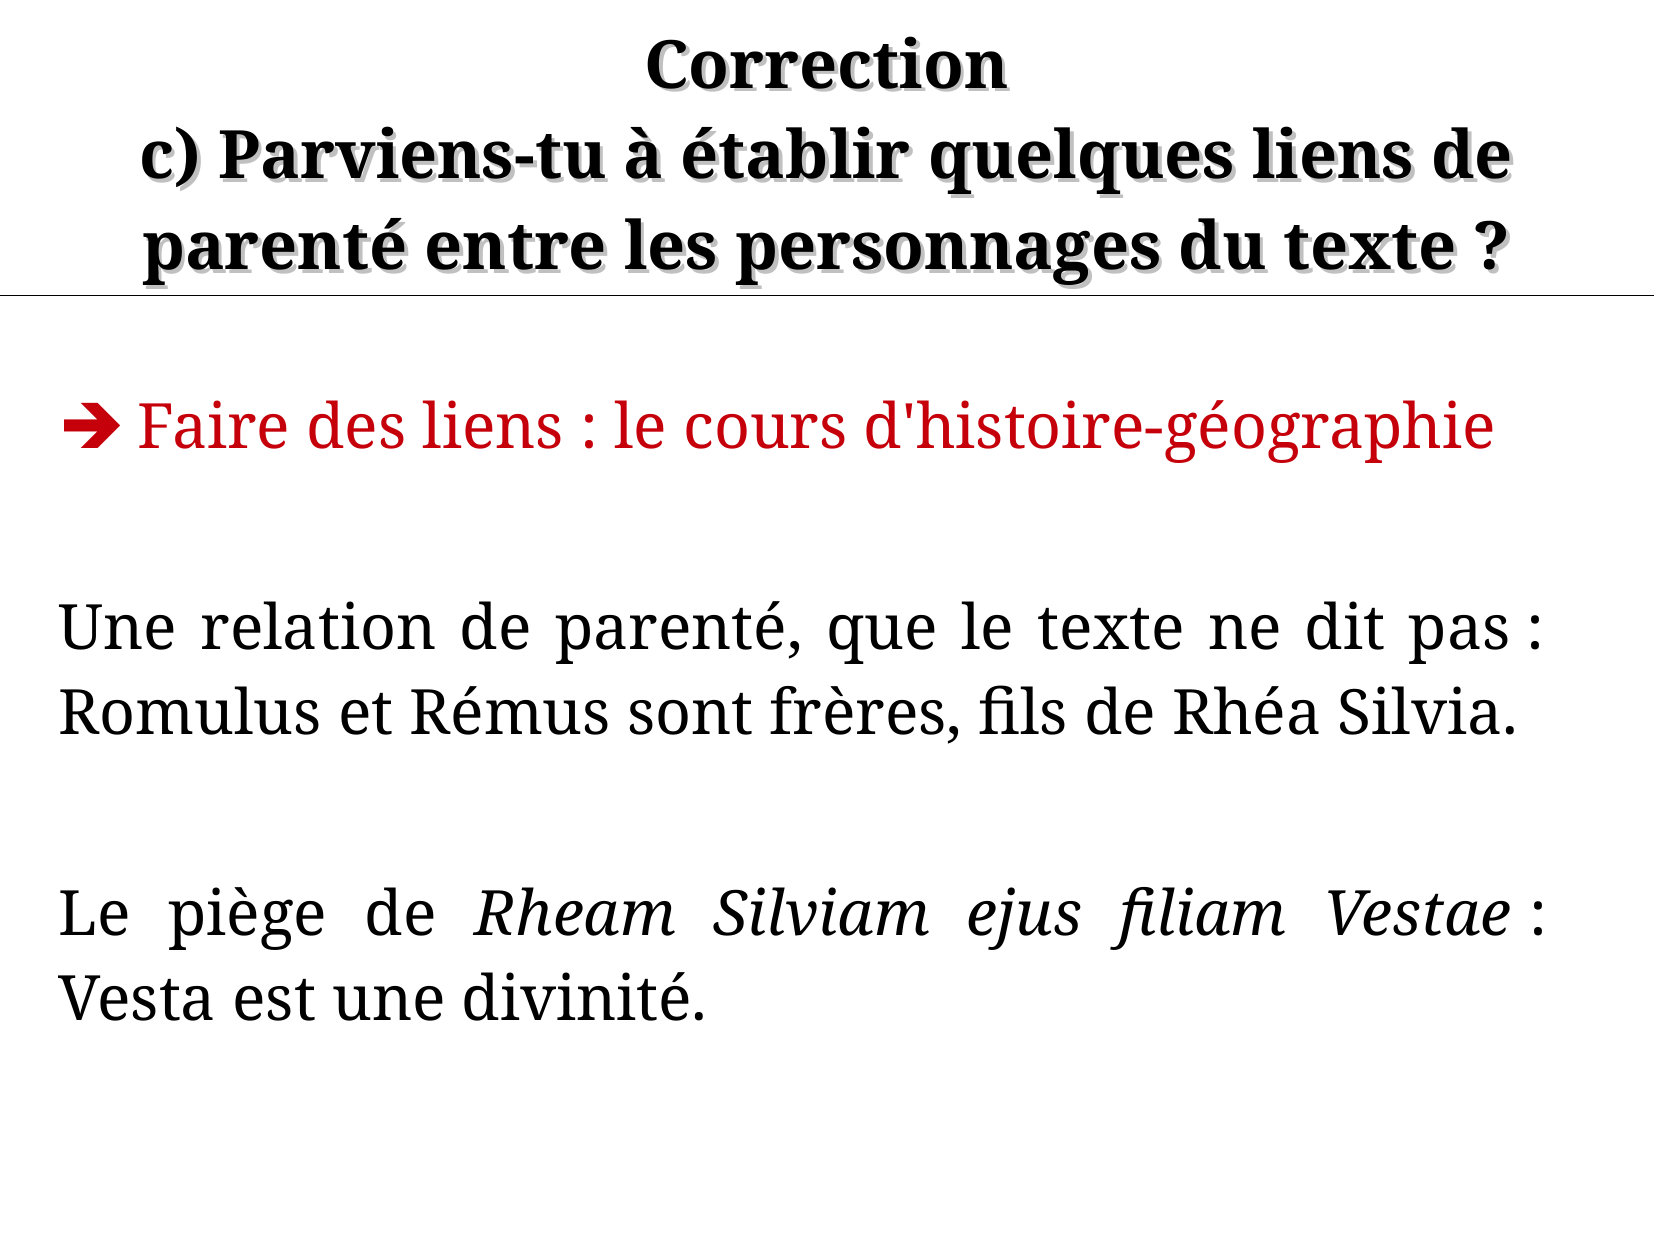

# Correction c) Parviens-tu à établir quelques liens de parenté entre les personnages du texte ?
 Faire des liens : le cours d'histoire-géographie
Une relation de parenté, que le texte ne dit pas : Romulus et Rémus sont frères, fils de Rhéa Silvia.
Le piège de Rheam Silviam ejus filiam Vestae : Vesta est une divinité.